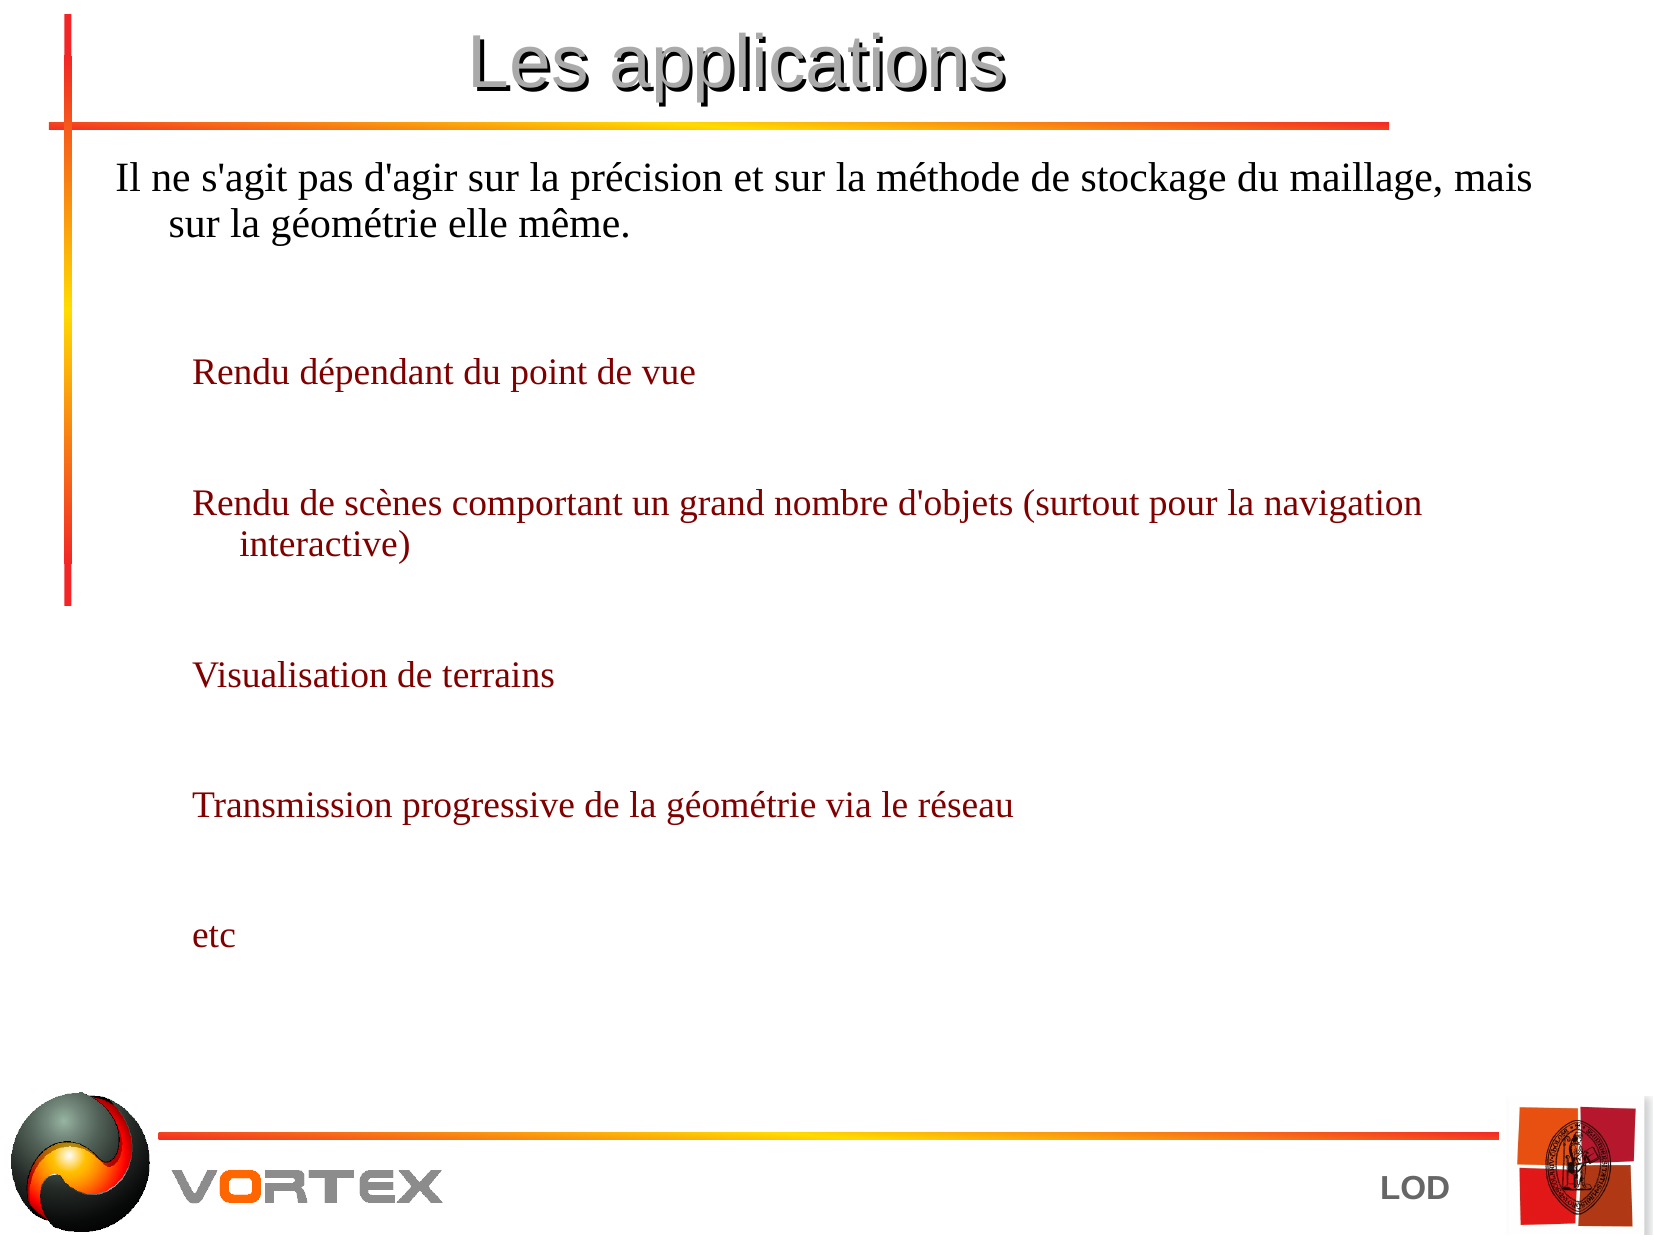

# Les applications
Il ne s'agit pas d'agir sur la précision et sur la méthode de stockage du maillage, mais sur la géométrie elle même.
Rendu dépendant du point de vue
Rendu de scènes comportant un grand nombre d'objets (surtout pour la navigation interactive)
Visualisation de terrains
Transmission progressive de la géométrie via le réseau
etc